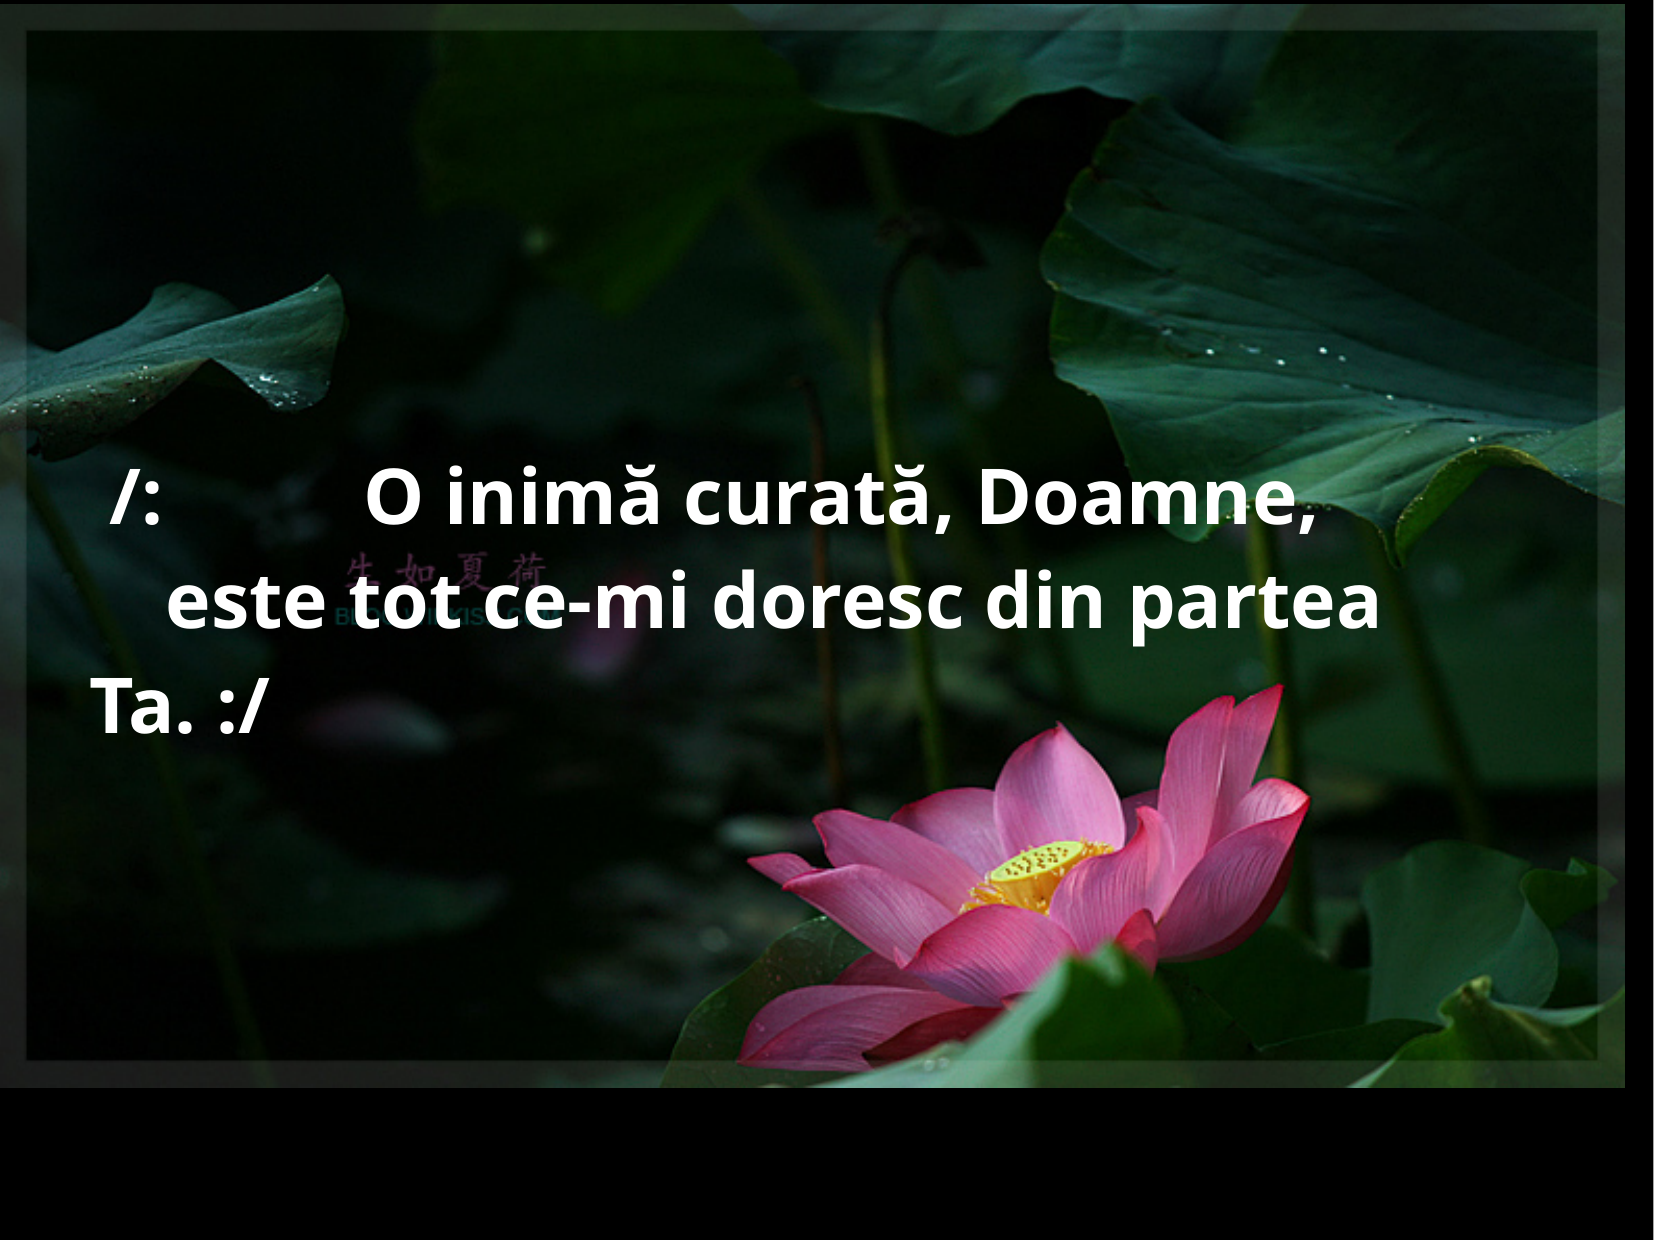

/: O inimă curată, Doamne,
	este tot ce-mi doresc din partea Ta. :/